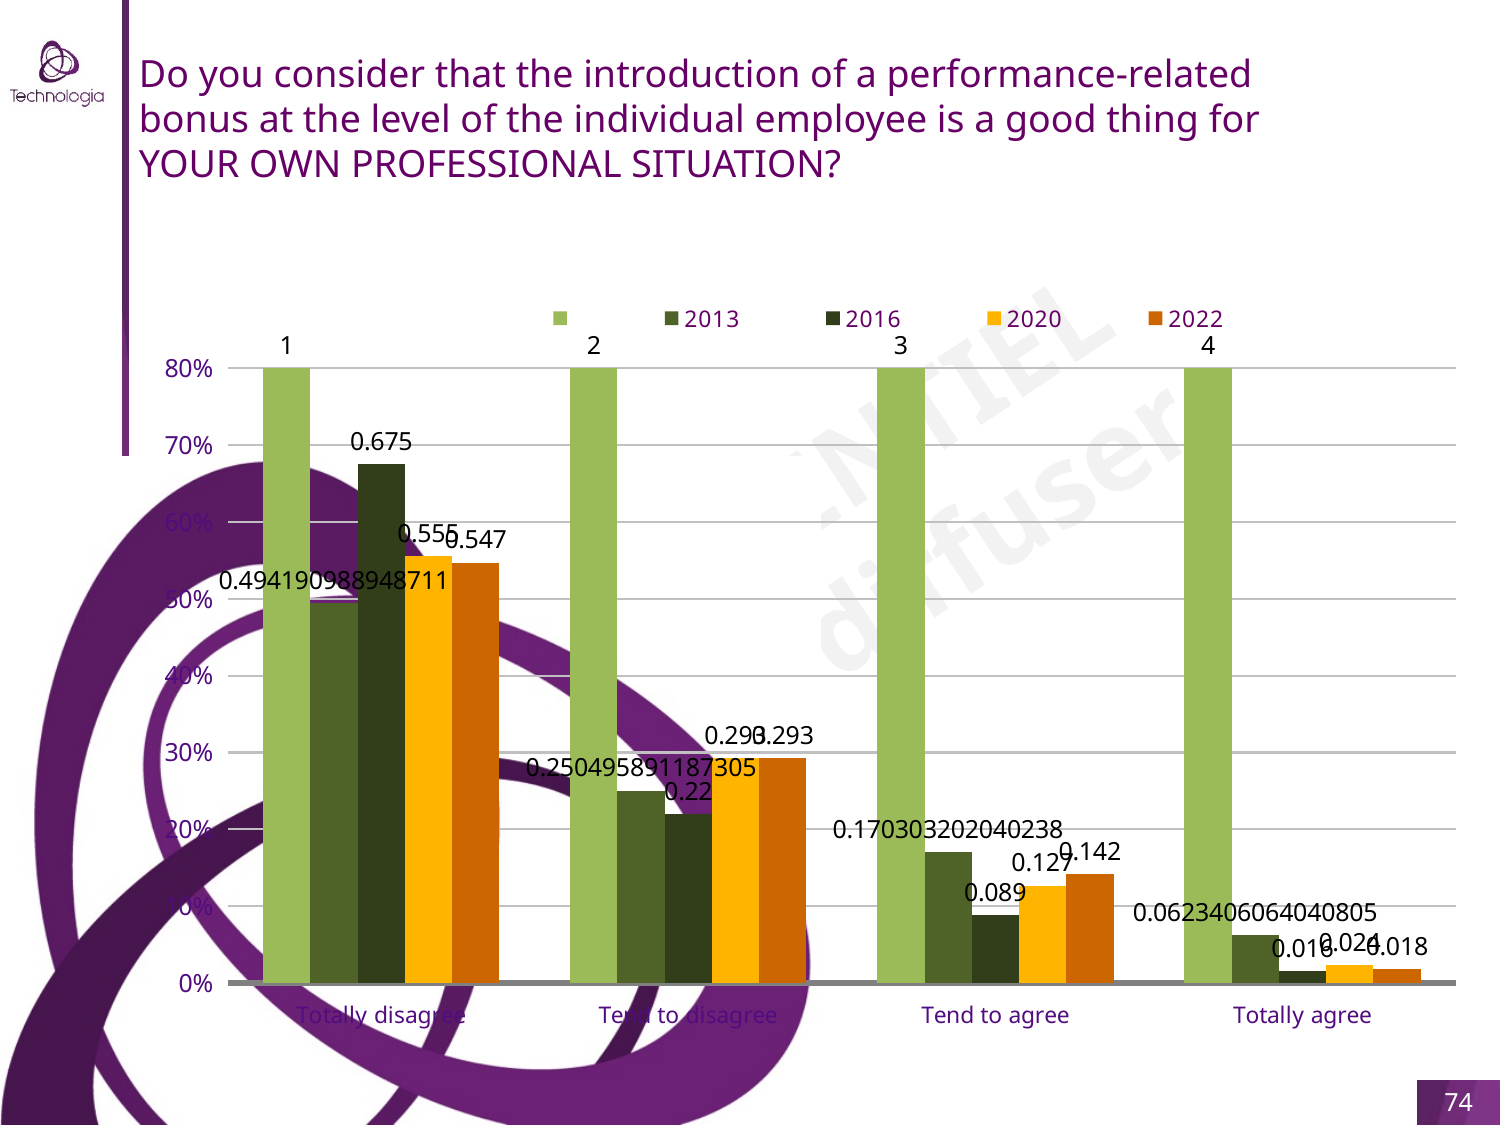

# Do you consider that the introduction of a performance-related bonus at the level of the individual employee is a good thing for YOUR OWN PROFESSIONAL SITUATION?
[unsupported chart]